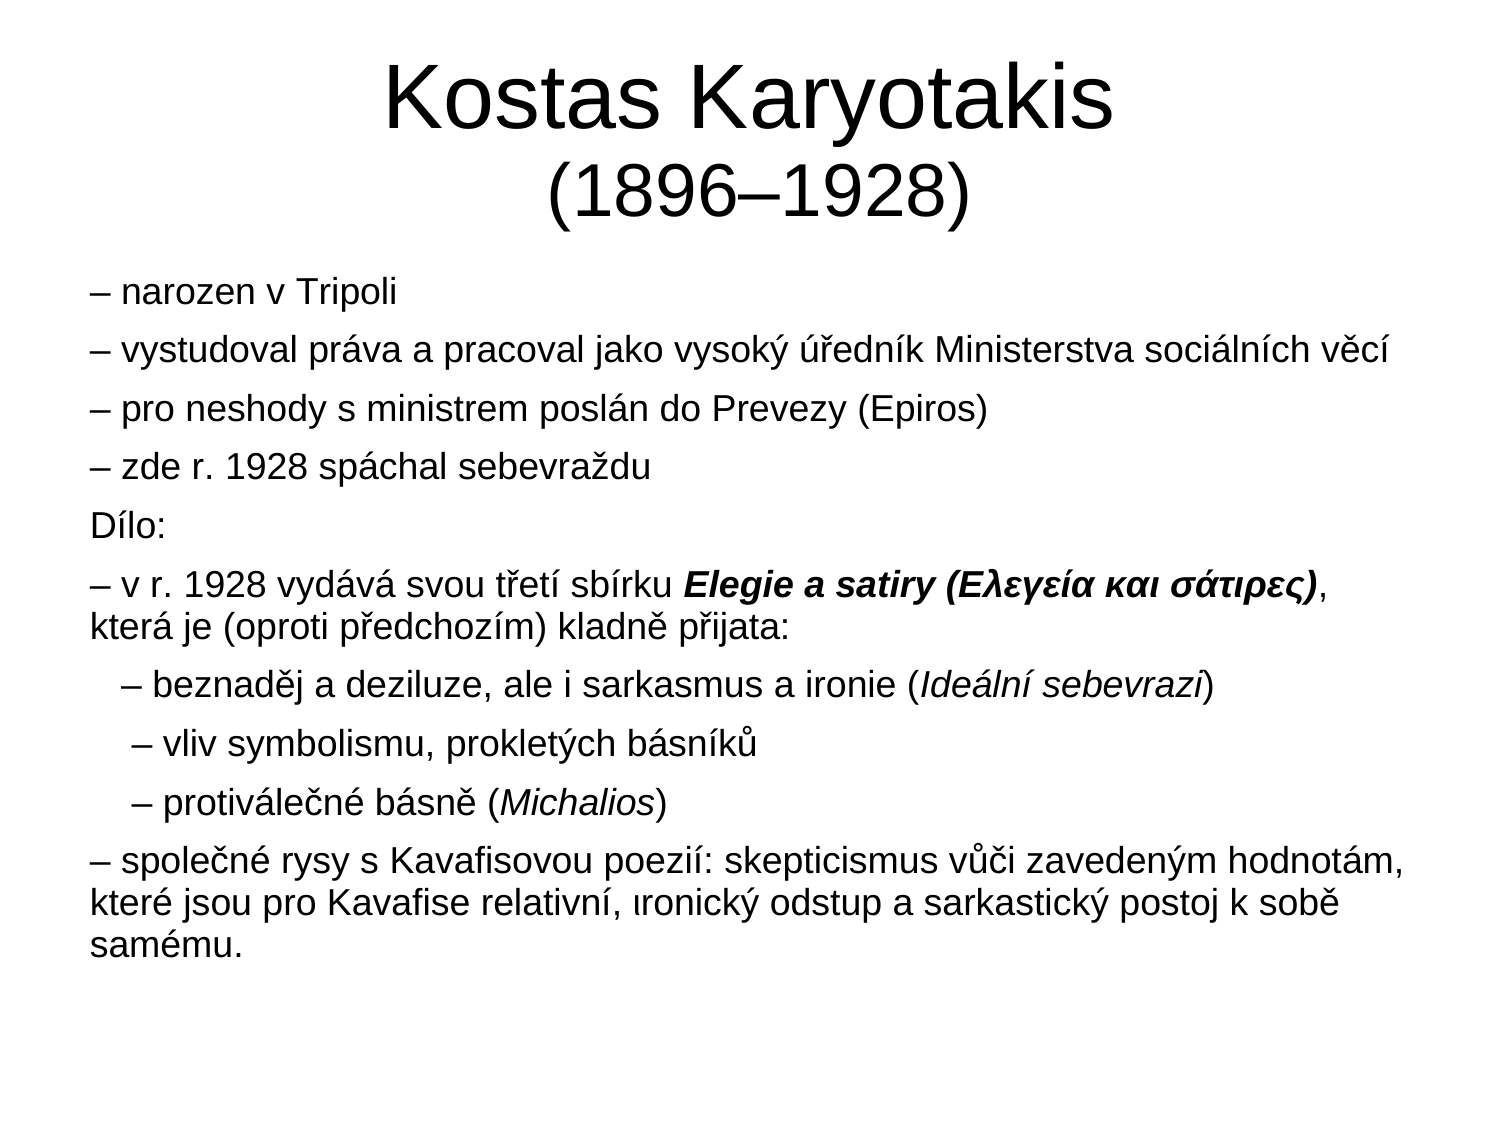

# Kostas Karyotakis (1896–1928)
– narozen v Tripoli
– vystudoval práva a pracoval jako vysoký úředník Ministerstva sociálních věcí
– pro neshody s ministrem poslán do Prevezy (Epiros)
– zde r. 1928 spáchal sebevraždu
Dílo:
– v r. 1928 vydává svou třetí sbírku Elegie a satiry (Ελεγεία και σάτιρες), která je (oproti předchozím) kladně přijata:
 – beznaděj a deziluze, ale i sarkasmus a ironie (Ideální sebevrazi)
 – vliv symbolismu, prokletých básníků
 – protiválečné básně (Michalios)
– společné rysy s Kavafisovou poezií: skepticismus vůči zavedeným hodnotám, které jsou pro Kavafise relativní, ιronický odstup a sarkastický postoj k sobě samému.